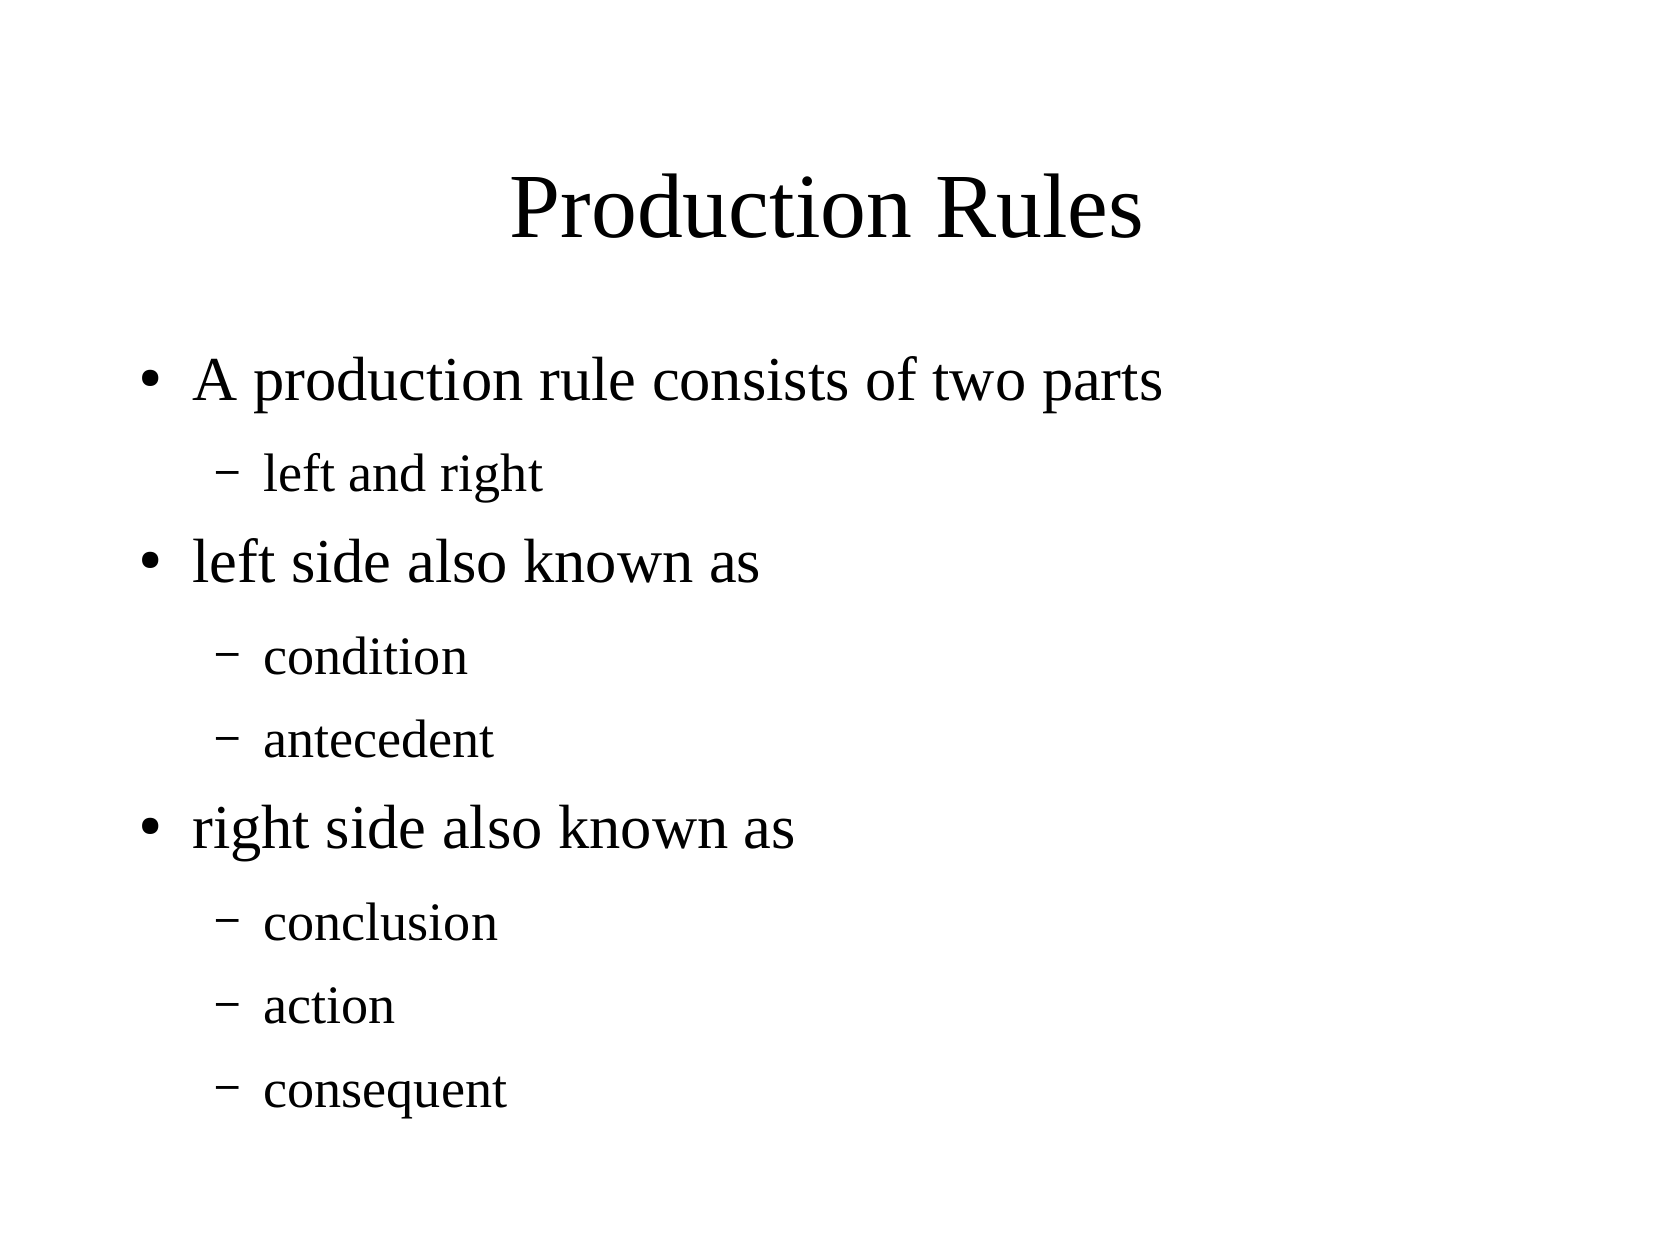

# Production Rules
A production rule consists of two parts
left and right
left side also known as
condition
antecedent
right side also known as
conclusion
action
consequent